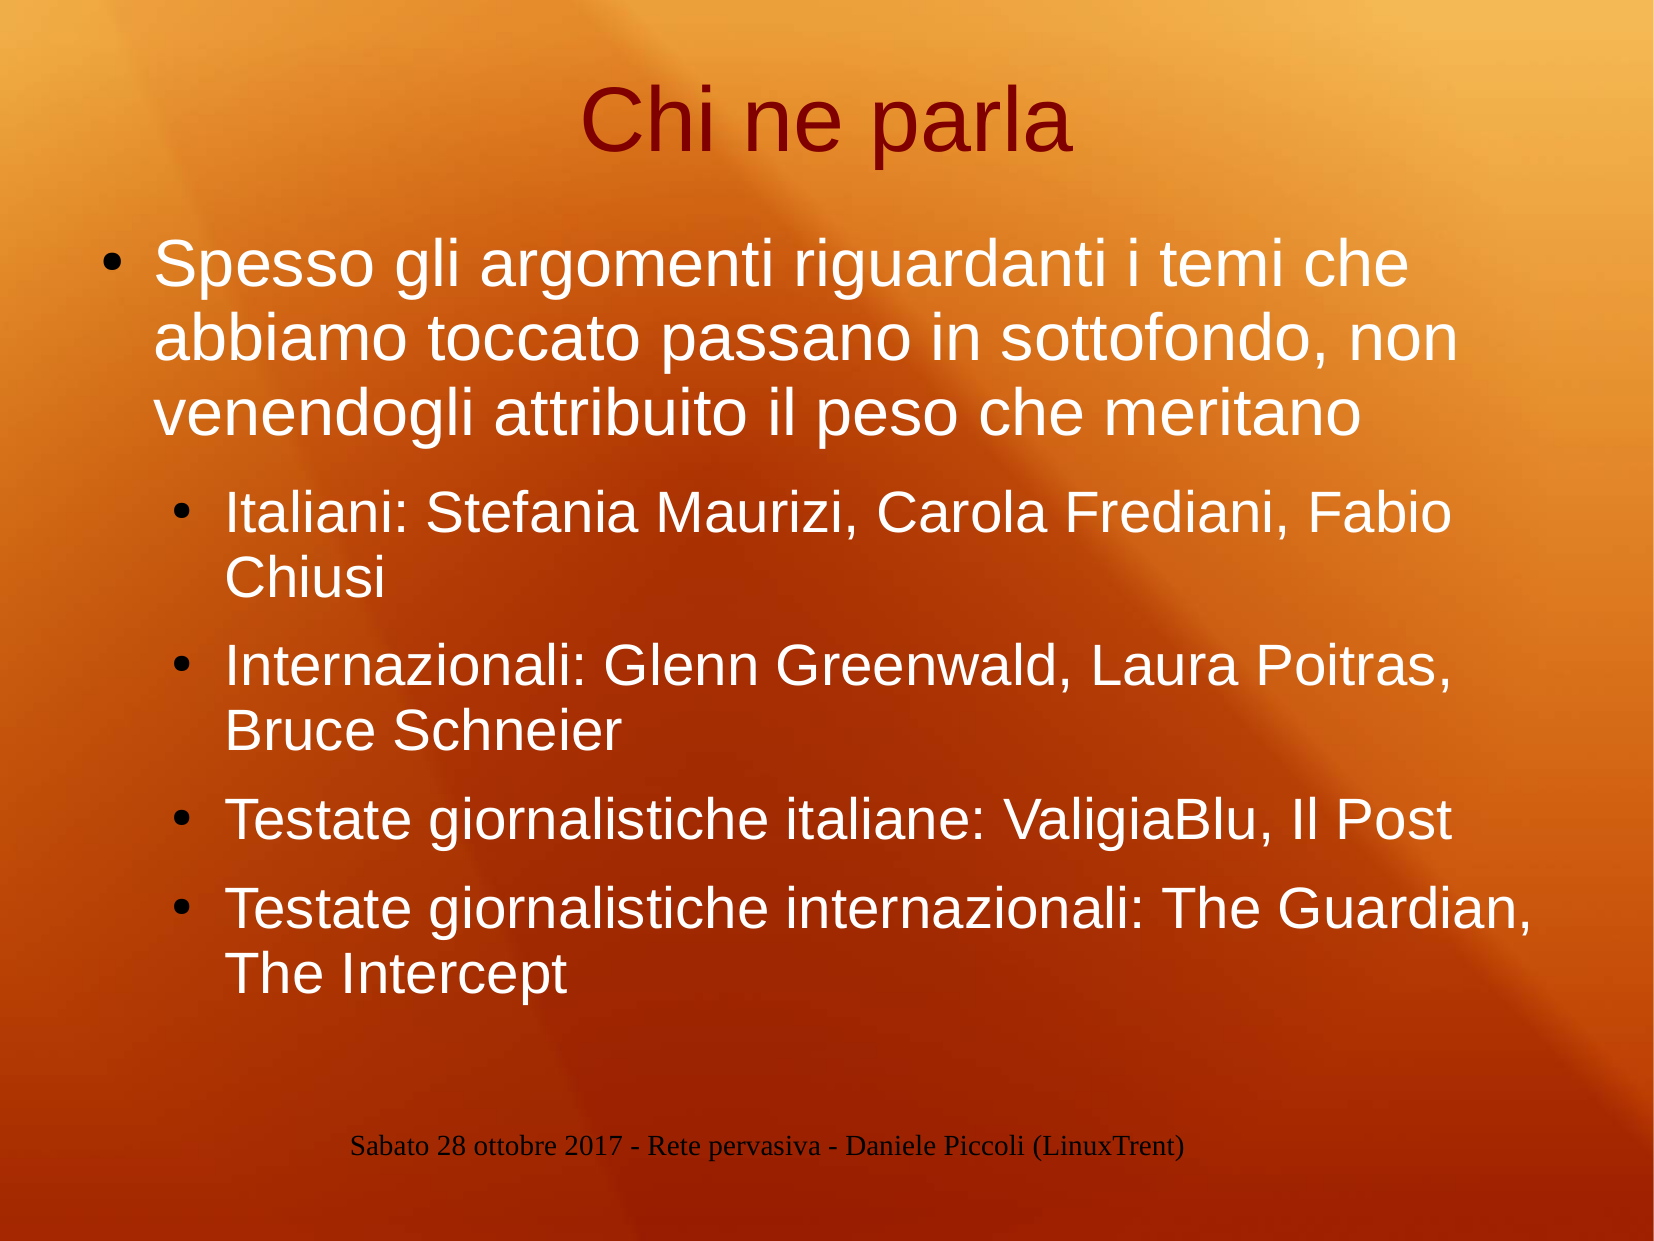

# Chi ne parla
Spesso gli argomenti riguardanti i temi che abbiamo toccato passano in sottofondo, non venendogli attribuito il peso che meritano
Italiani: Stefania Maurizi, Carola Frediani, Fabio Chiusi
Internazionali: Glenn Greenwald, Laura Poitras, Bruce Schneier
Testate giornalistiche italiane: ValigiaBlu, Il Post
Testate giornalistiche internazionali: The Guardian, The Intercept
Sabato 28 ottobre 2017 - Rete pervasiva - Daniele Piccoli (LinuxTrent)